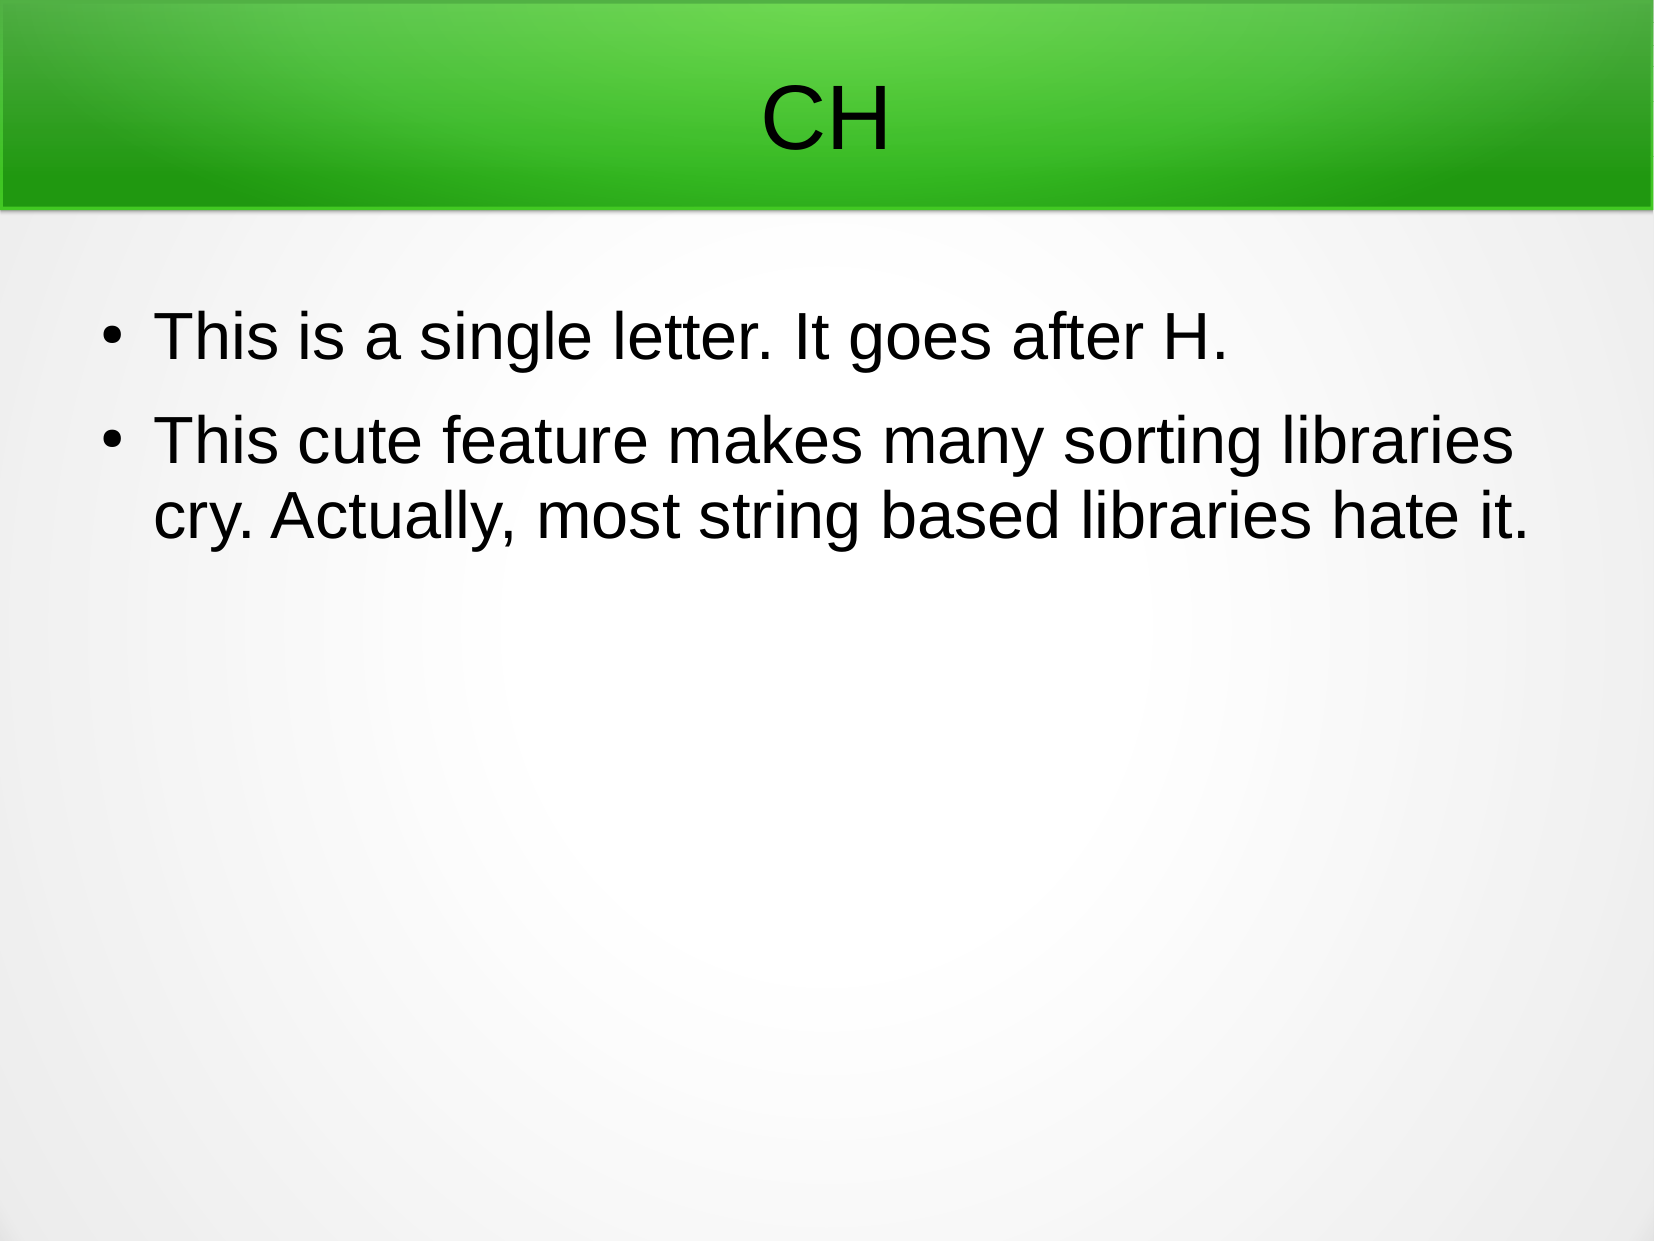

# CH
This is a single letter. It goes after H.
This cute feature makes many sorting libraries cry. Actually, most string based libraries hate it.